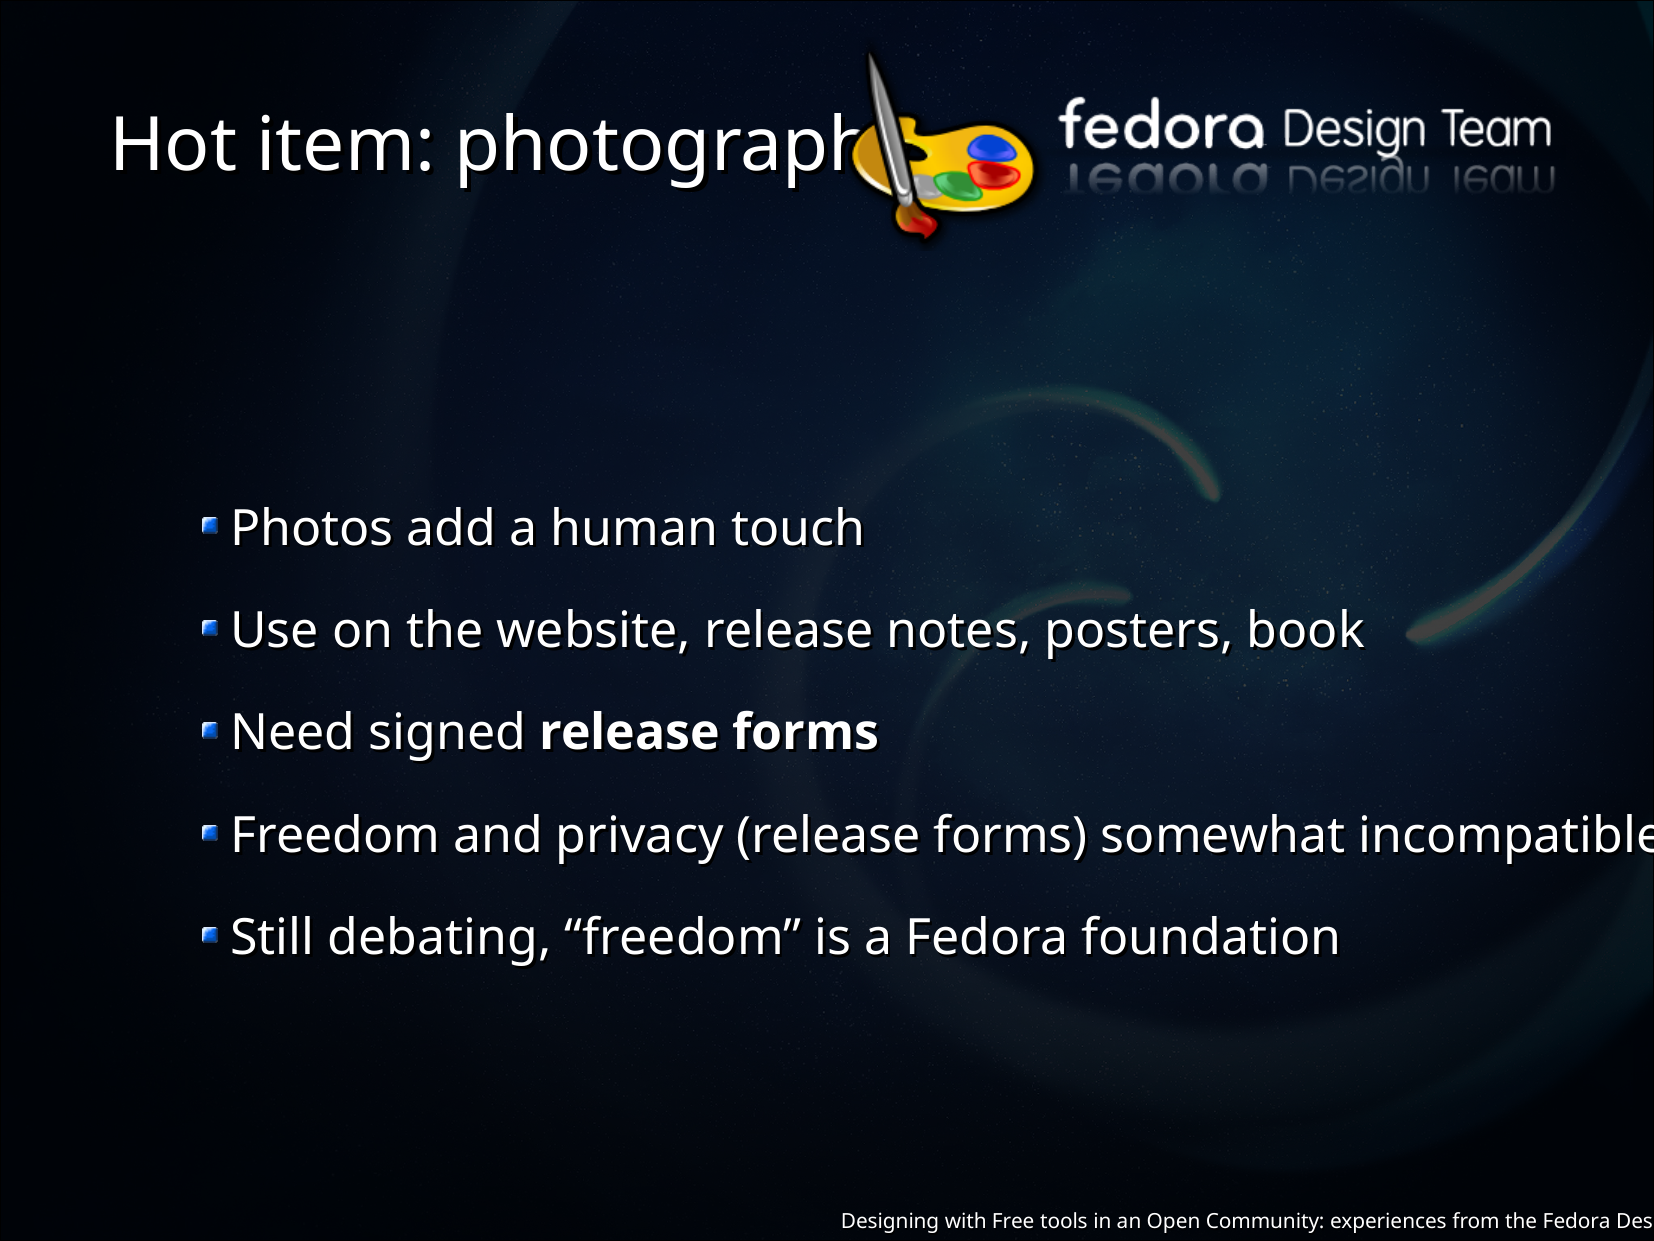

Hot item: photography
 Photos add a human touch
 Use on the website, release notes, posters, book
 Need signed release forms
 Freedom and privacy (release forms) somewhat incompatible
 Still debating, “freedom” is a Fedora foundation
Designing with Free tools in an Open Community: experiences from the Fedora Design Team